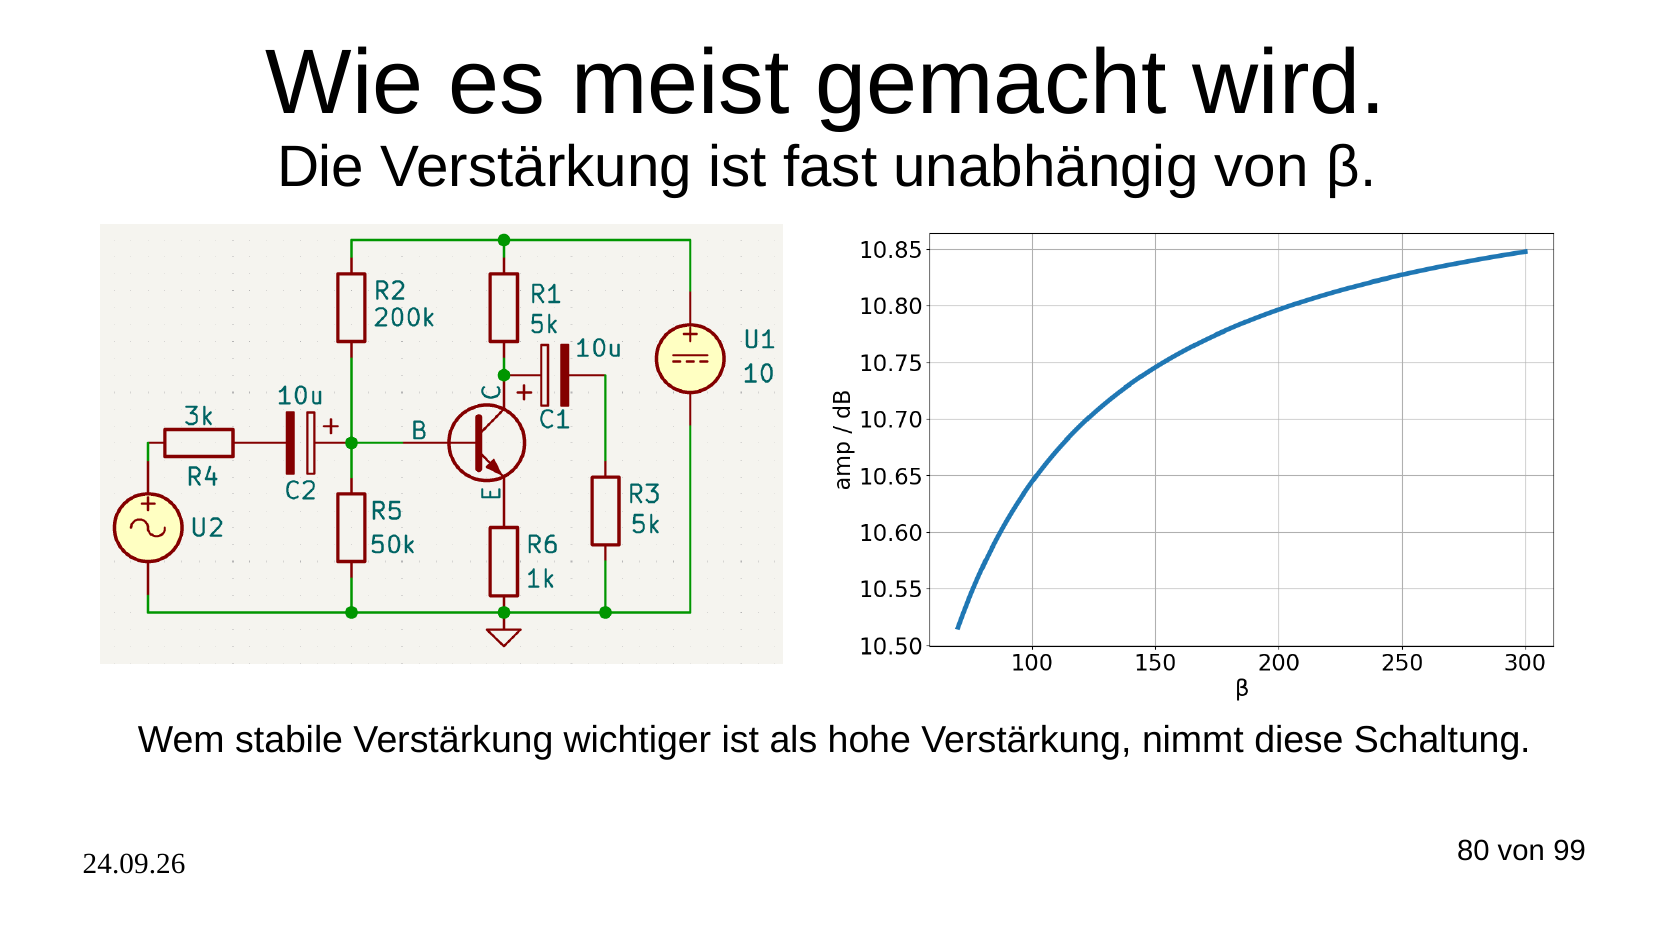

# Wie es meist gemacht wird. Die Verstärkung ist fast unabhängig von β.
Wem stabile Verstärkung wichtiger ist als hohe Verstärkung, nimmt diese Schaltung.
80